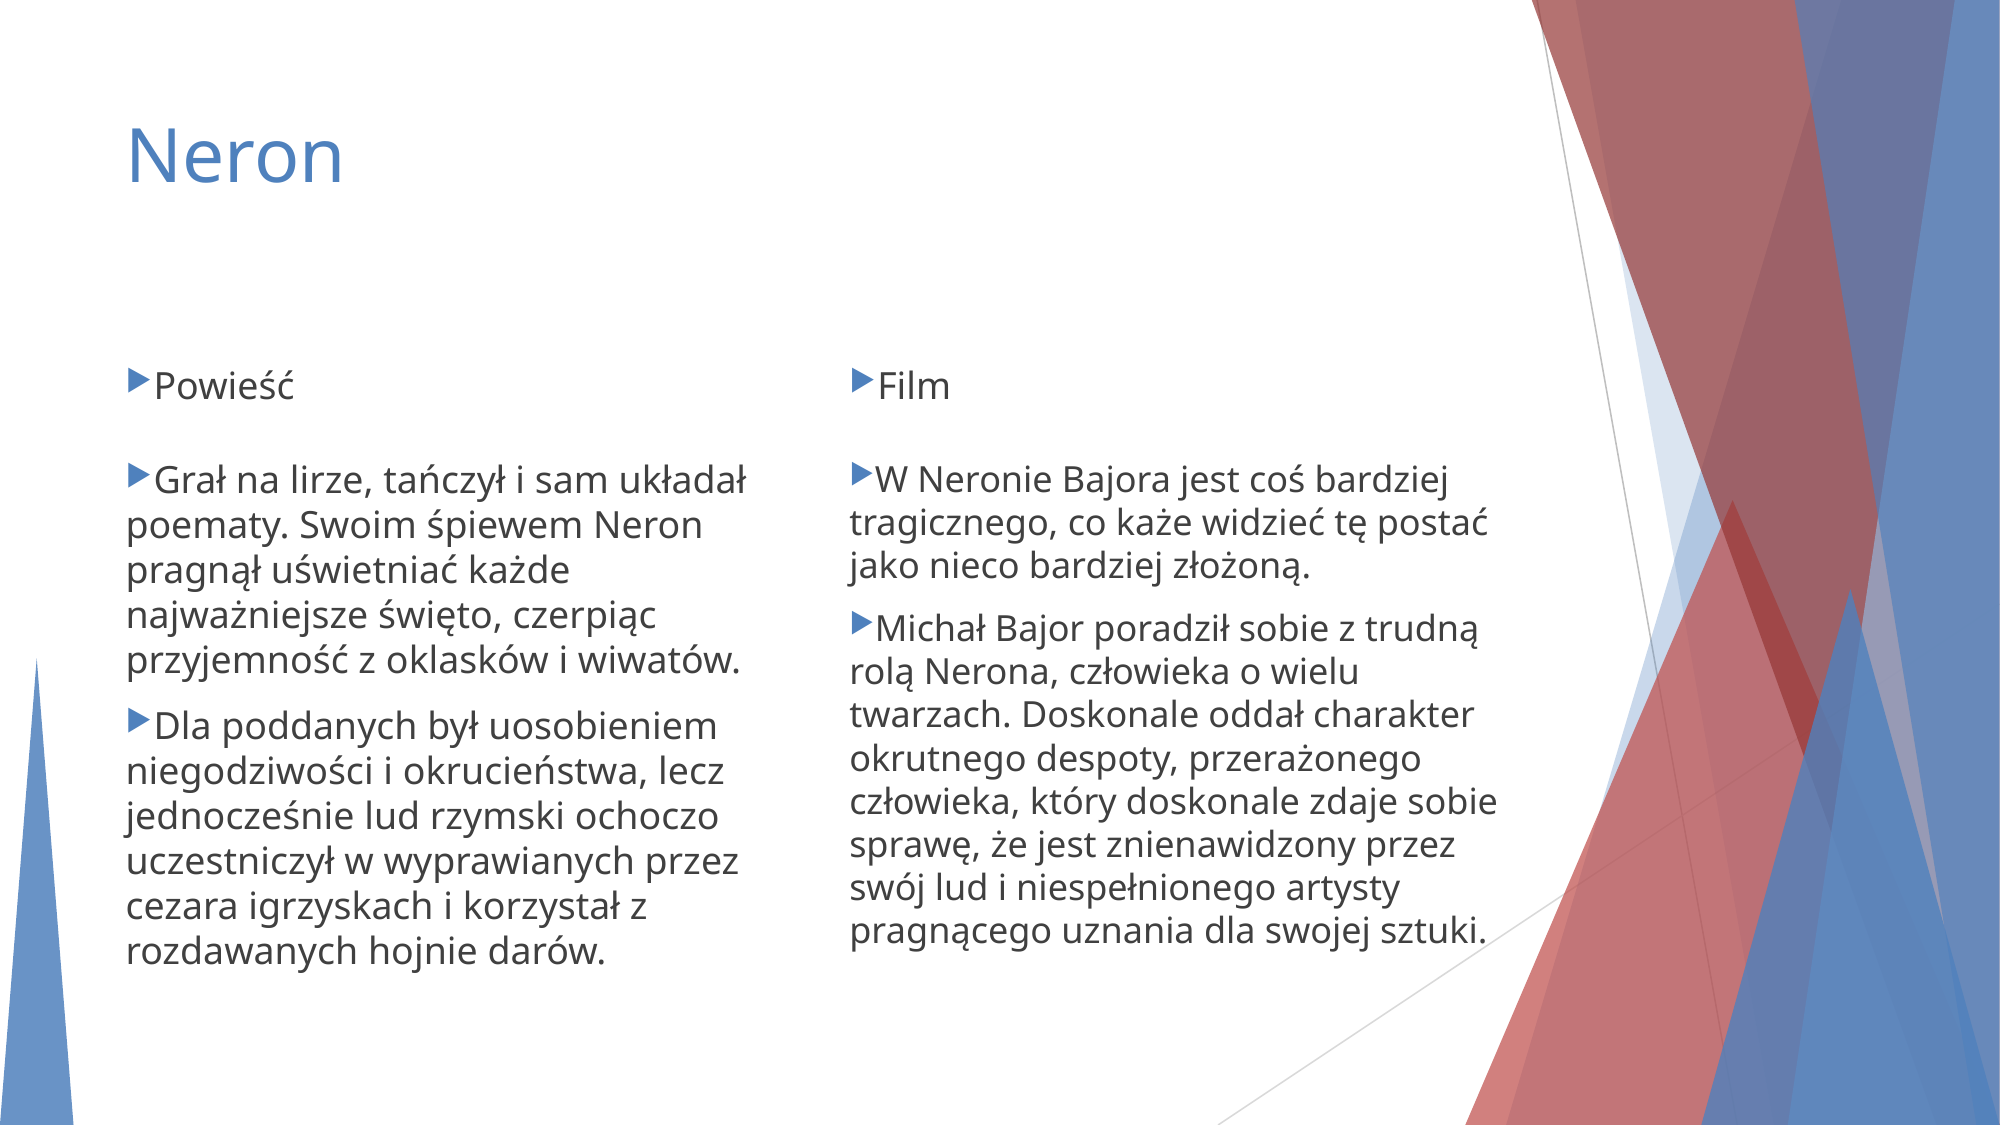

# Neron
Powieść
Film
Grał na lirze, tańczył i sam układał poematy. Swoim śpiewem Neron pragnął uświetniać każde najważniejsze święto, czerpiąc przyjemność z oklasków i wiwatów.
Dla poddanych był uosobieniem niegodziwości i okrucieństwa, lecz jednocześnie lud rzymski ochoczo uczestniczył w wyprawianych przez cezara igrzyskach i korzystał z rozdawanych hojnie darów.
W Neronie Bajora jest coś bardziej tragicznego, co każe widzieć tę postać jako nieco bardziej złożoną.
Michał Bajor poradził sobie z trudną rolą Nerona, człowieka o wielu twarzach. Doskonale oddał charakter okrutnego despoty, przerażonego człowieka, który doskonale zdaje sobie sprawę, że jest znienawidzony przez swój lud i niespełnionego artysty pragnącego uznania dla swojej sztuki.